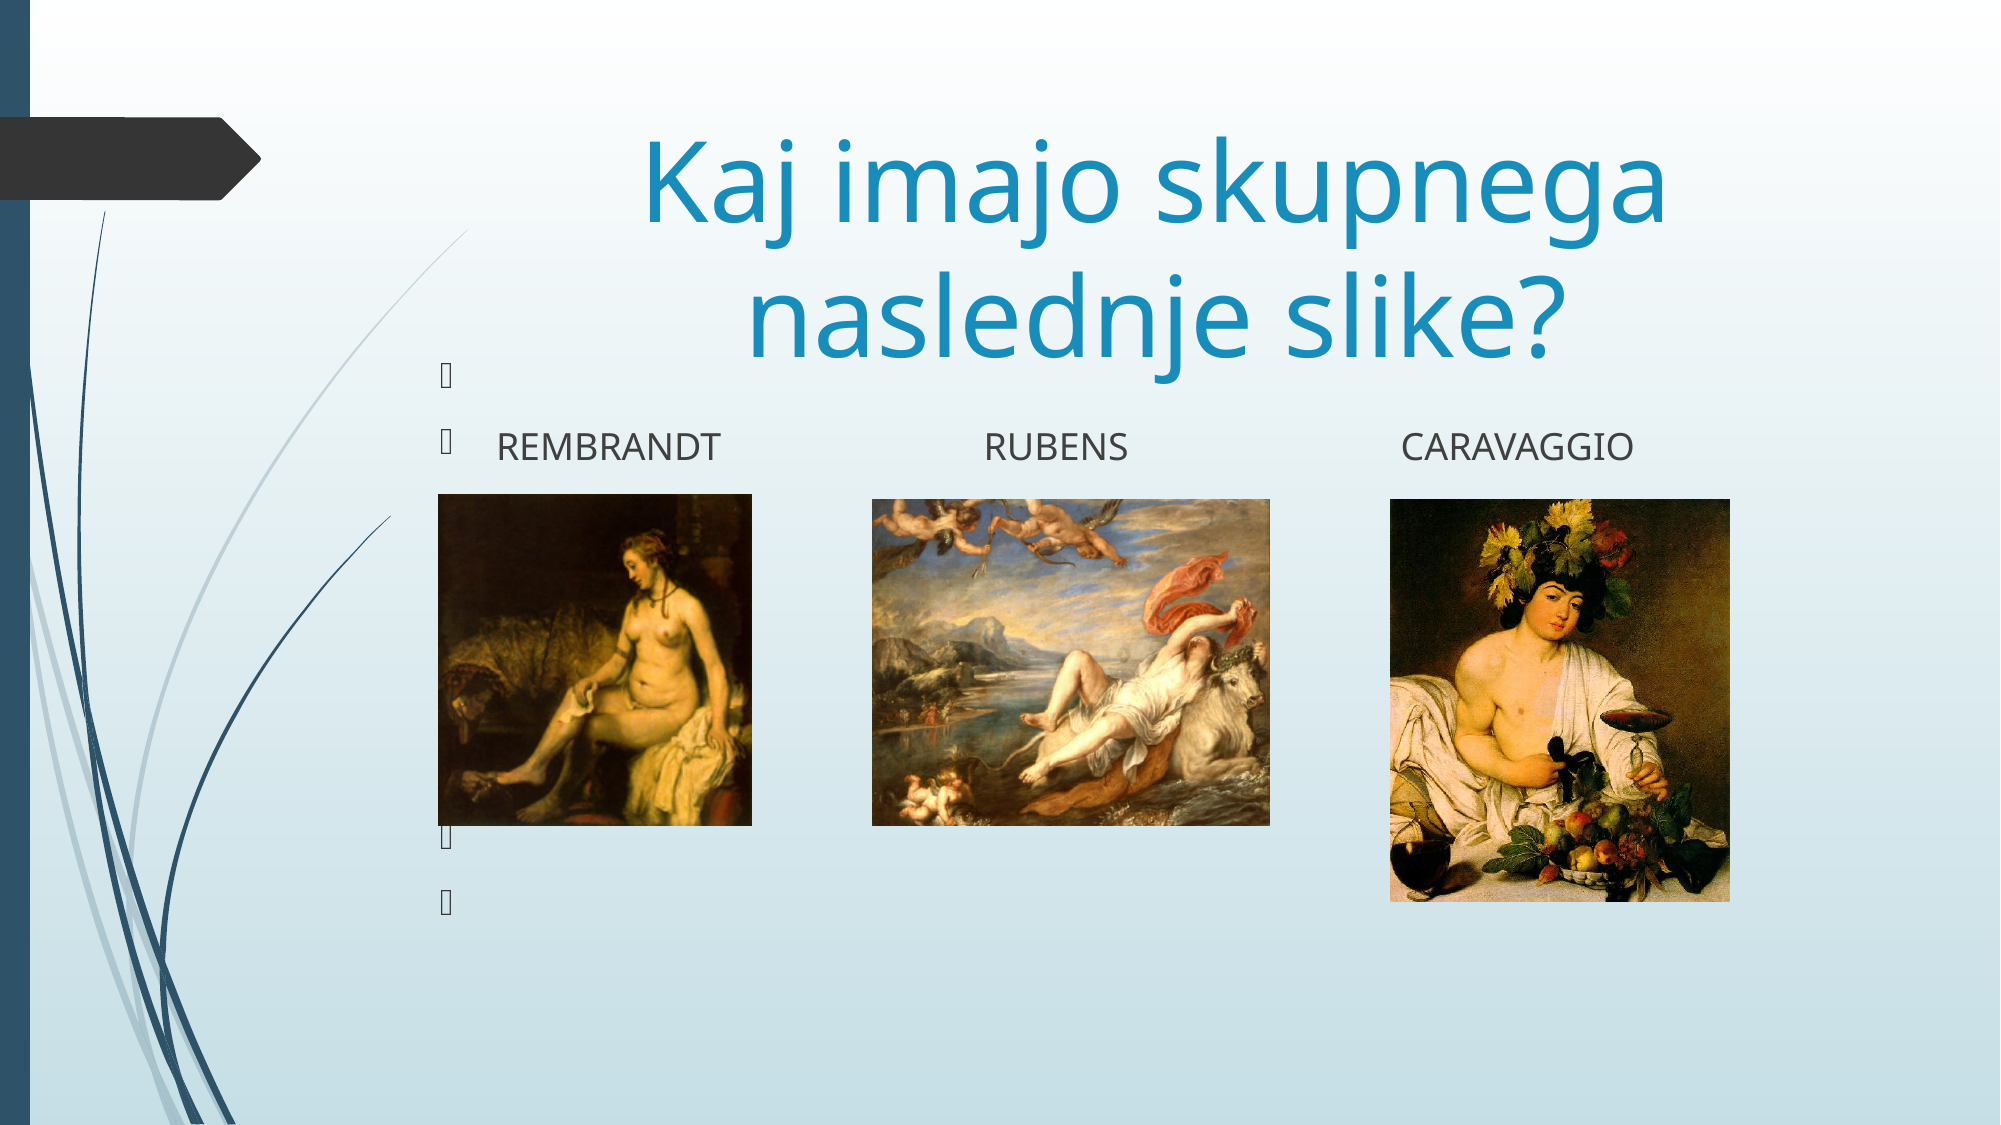

# Kaj imajo skupnega naslednje slike?
REMBRANDT RUBENS CARAVAGGIO